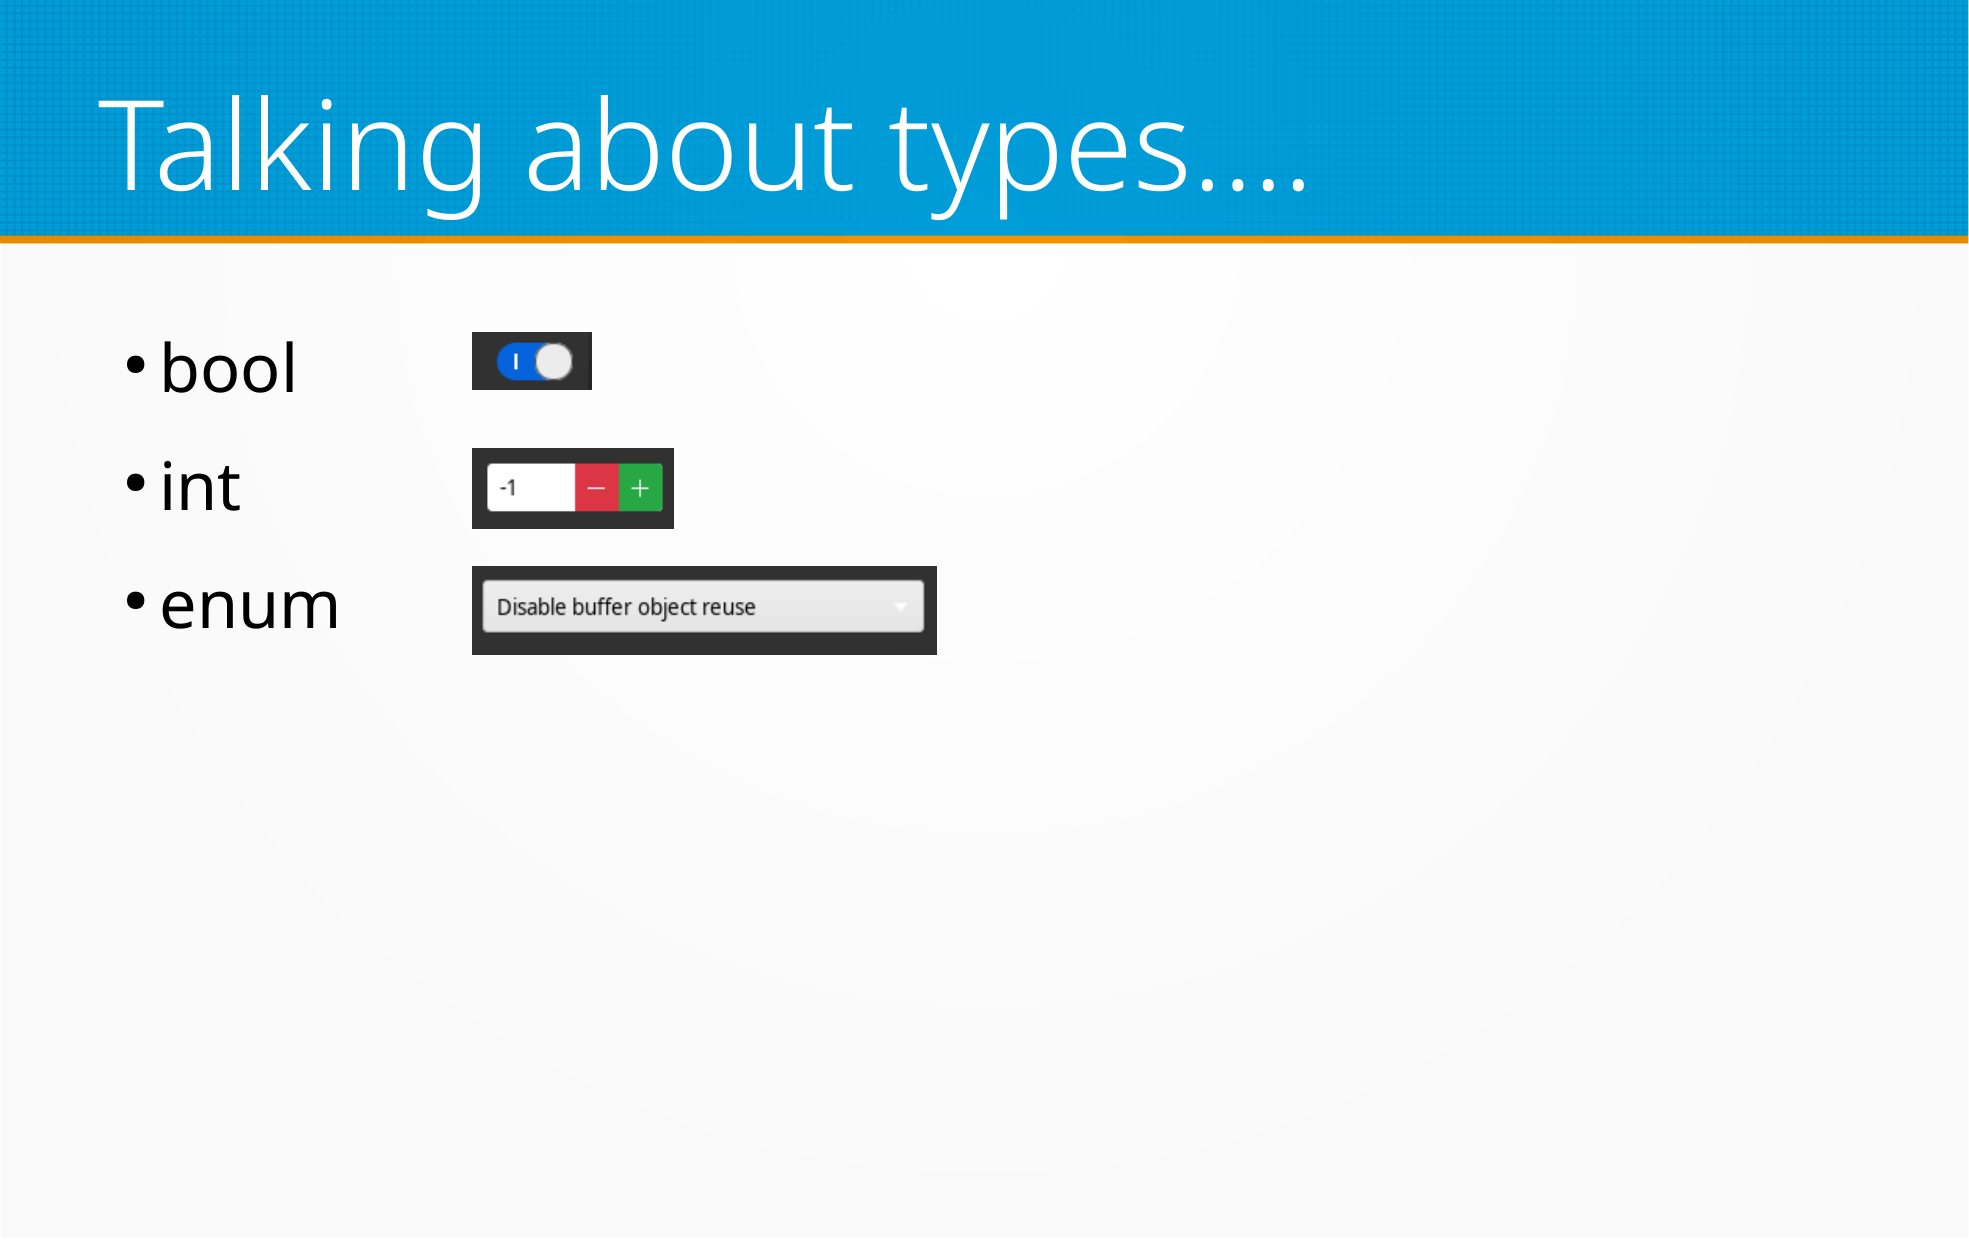

# Talking about types….
bool
int
enum